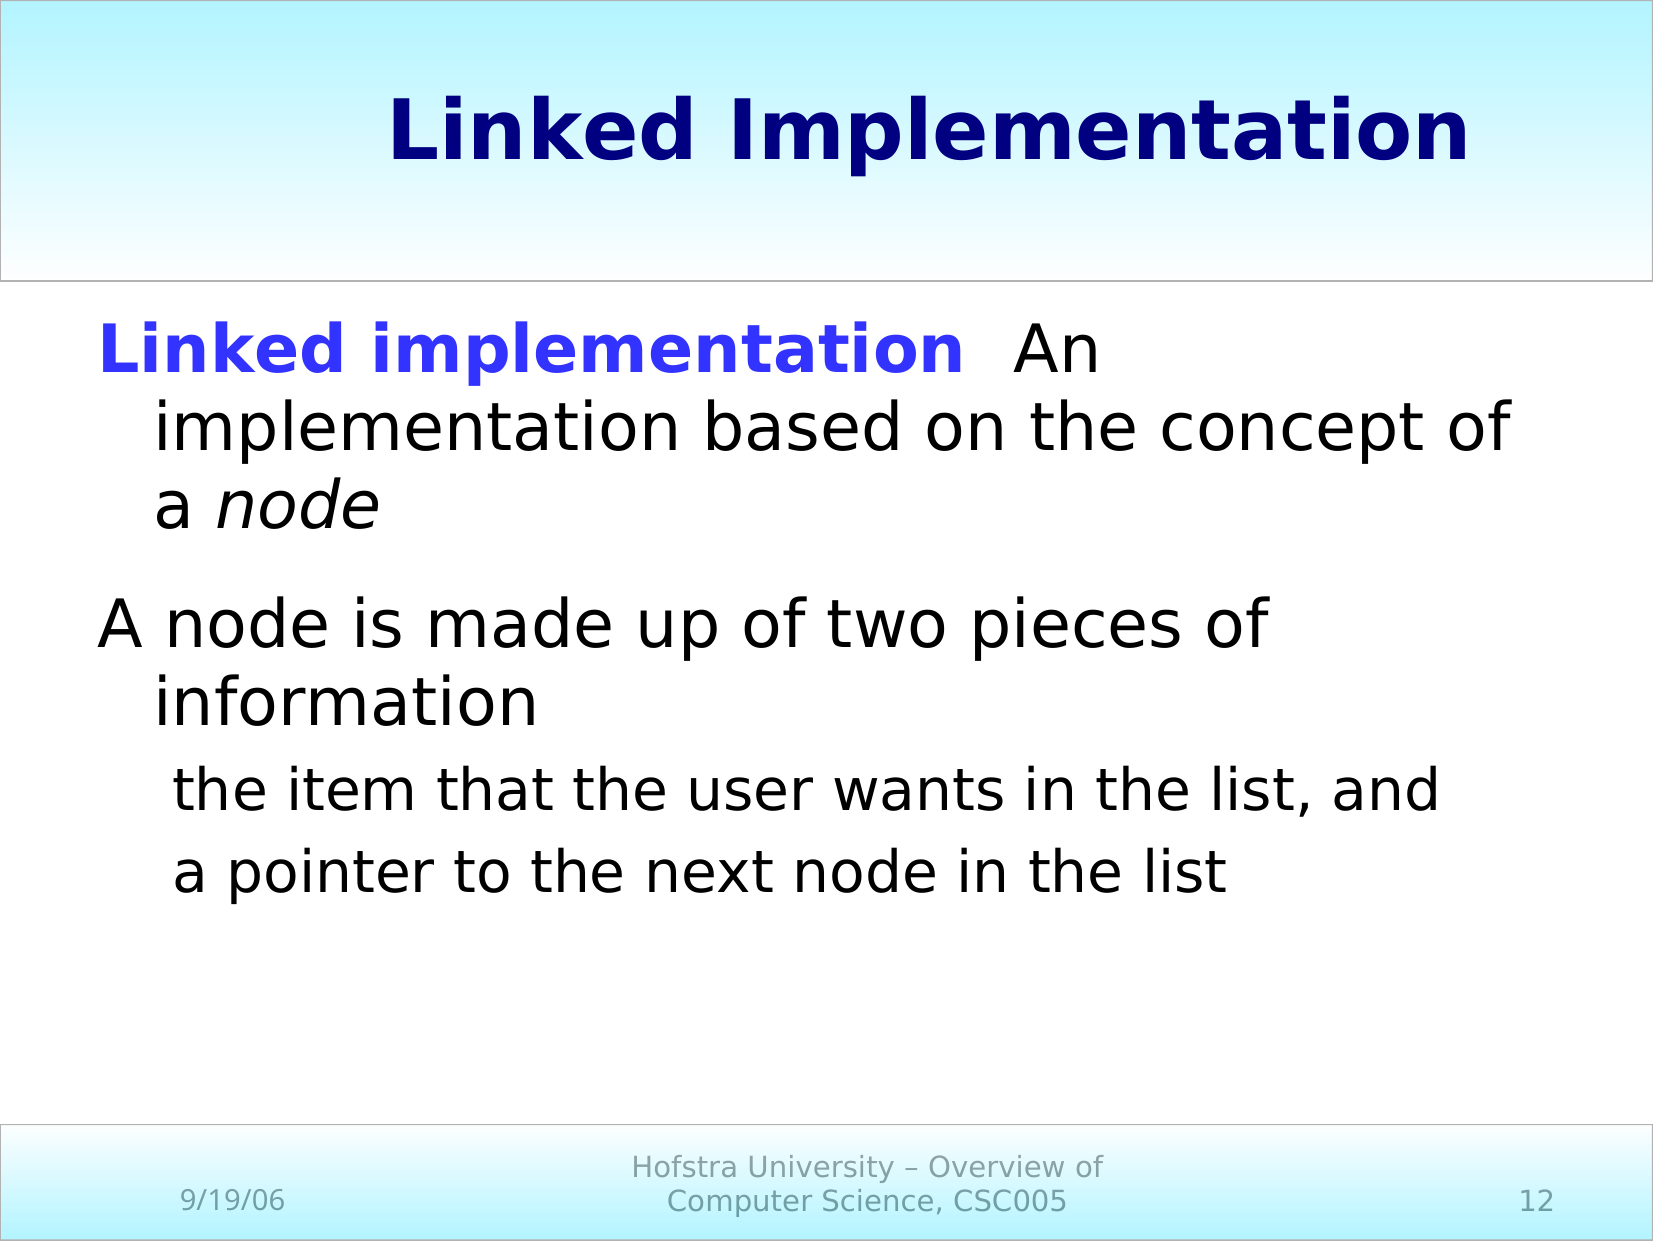

# Linked Implementation
Linked implementation An implementation based on the concept of a node
A node is made up of two pieces of information
the item that the user wants in the list, and
a pointer to the next node in the list
9/25/06
12